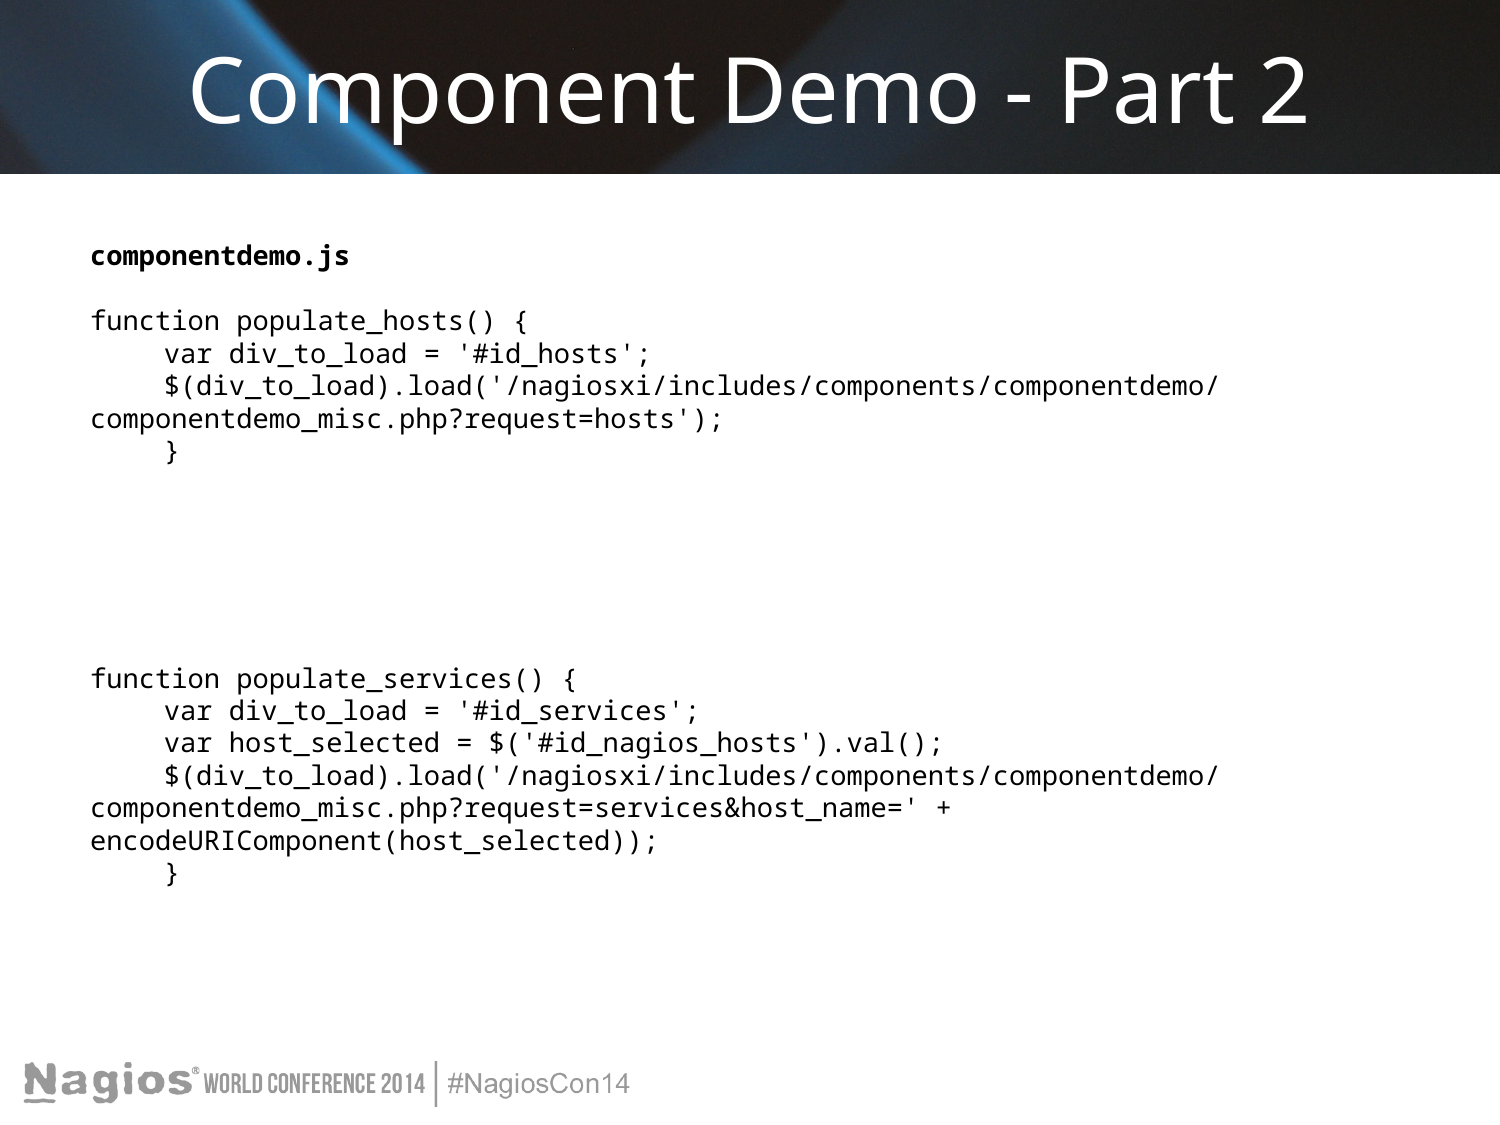

# Component Demo - Part 2
componentdemo.js
function populate_hosts() {
	var div_to_load = '#id_hosts';
	$(div_to_load).load('/nagiosxi/includes/components/componentdemo/componentdemo_misc.php?request=hosts');
	}
function populate_services() {
	var div_to_load = '#id_services';
	var host_selected = $('#id_nagios_hosts').val();
	$(div_to_load).load('/nagiosxi/includes/components/componentdemo/componentdemo_misc.php?request=services&host_name=' + encodeURIComponent(host_selected));
	}